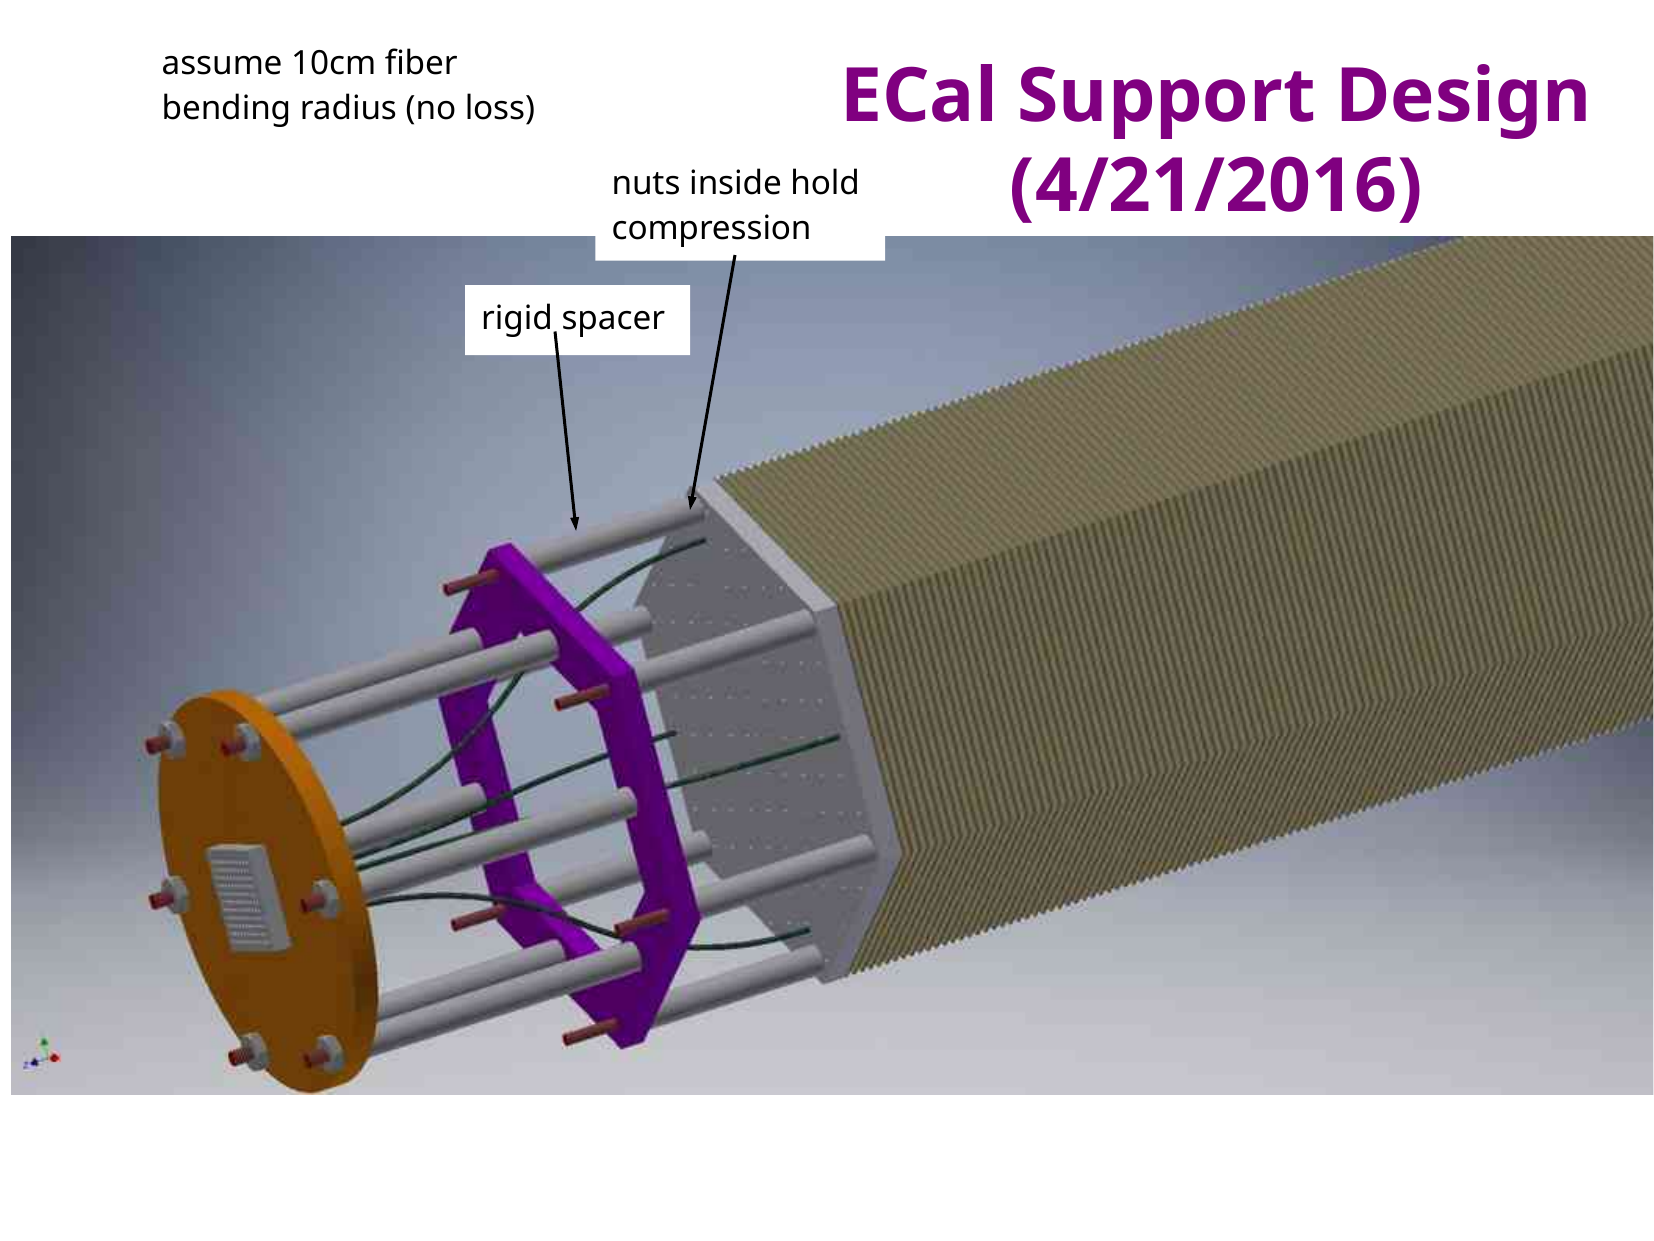

assume 10cm fiber bending radius (no loss)
# ECal Support Design (4/21/2016)
nuts inside hold compression
rigid spacer